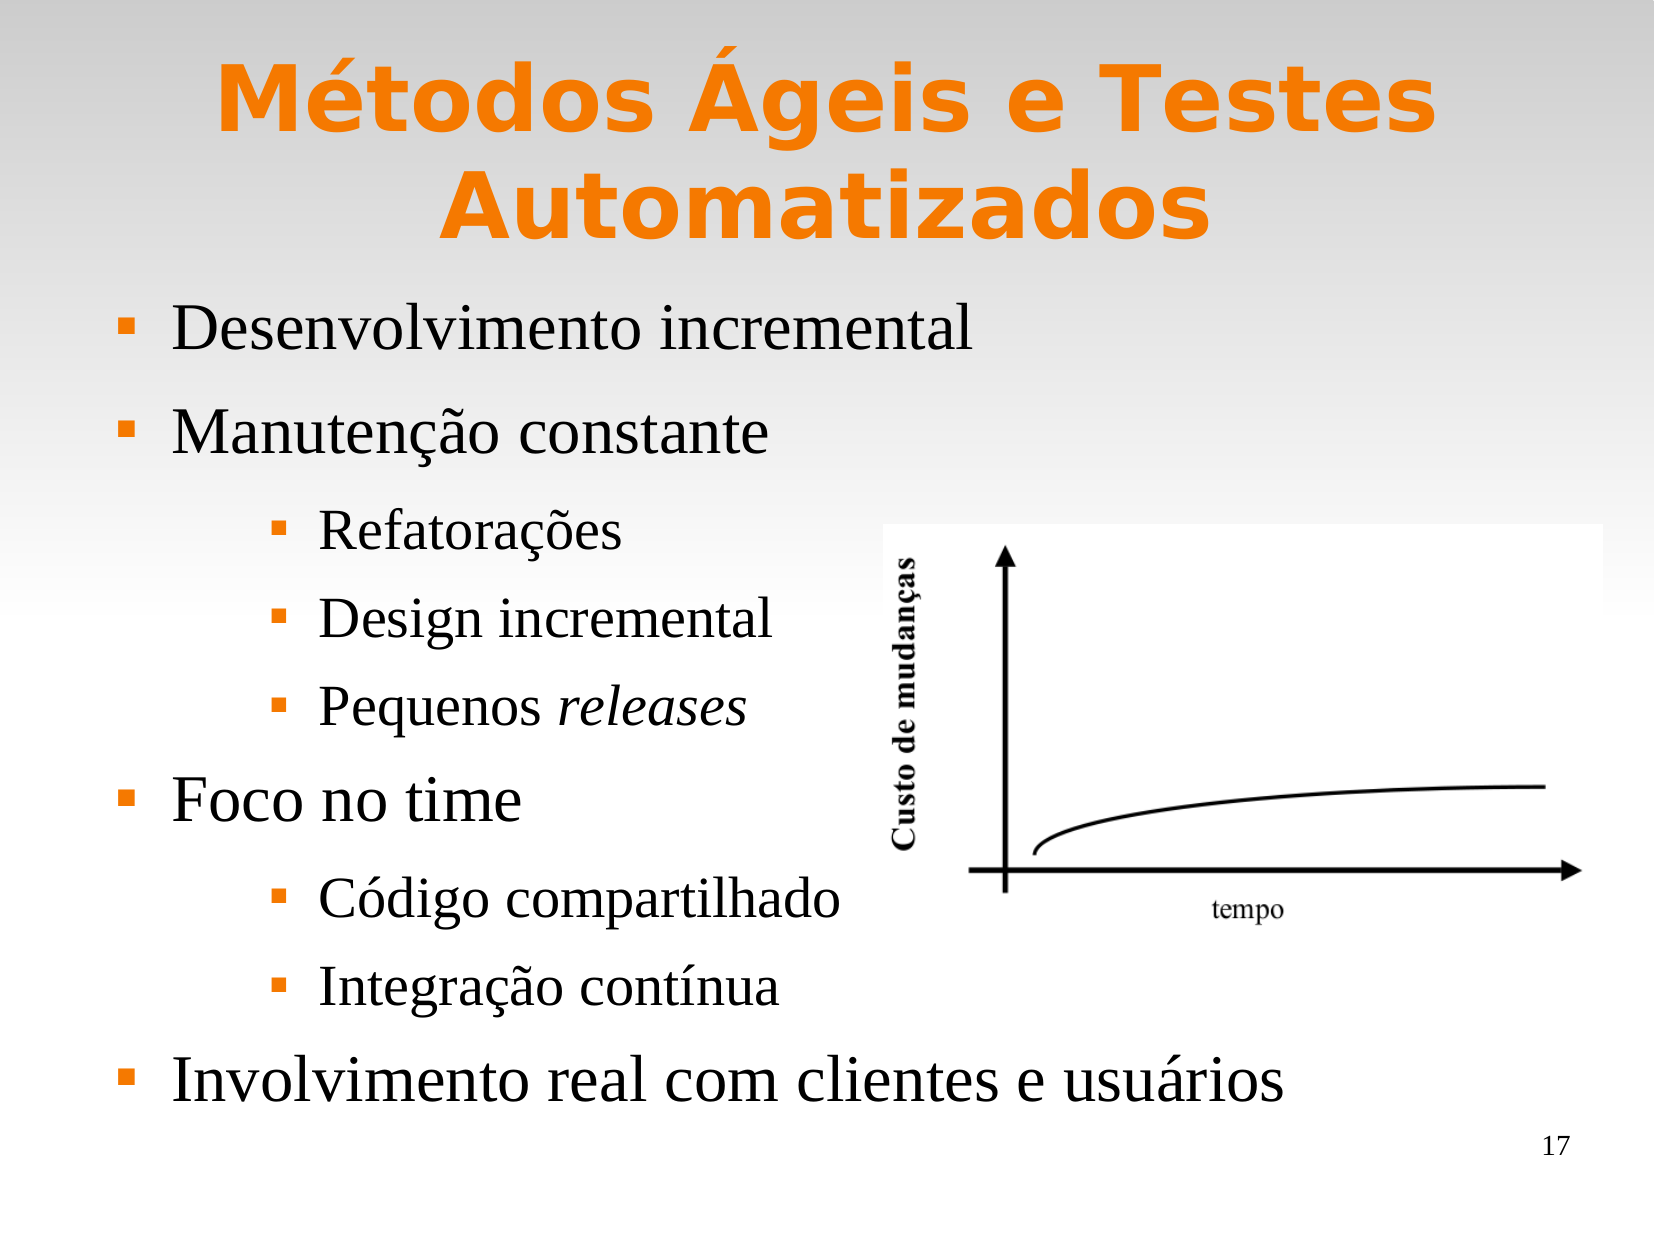

# Métodos Ágeis e Testes Automatizados
Desenvolvimento incremental
Manutenção constante
Refatorações
Design incremental
Pequenos releases
Foco no time
Código compartilhado
Integração contínua
Involvimento real com clientes e usuários
17